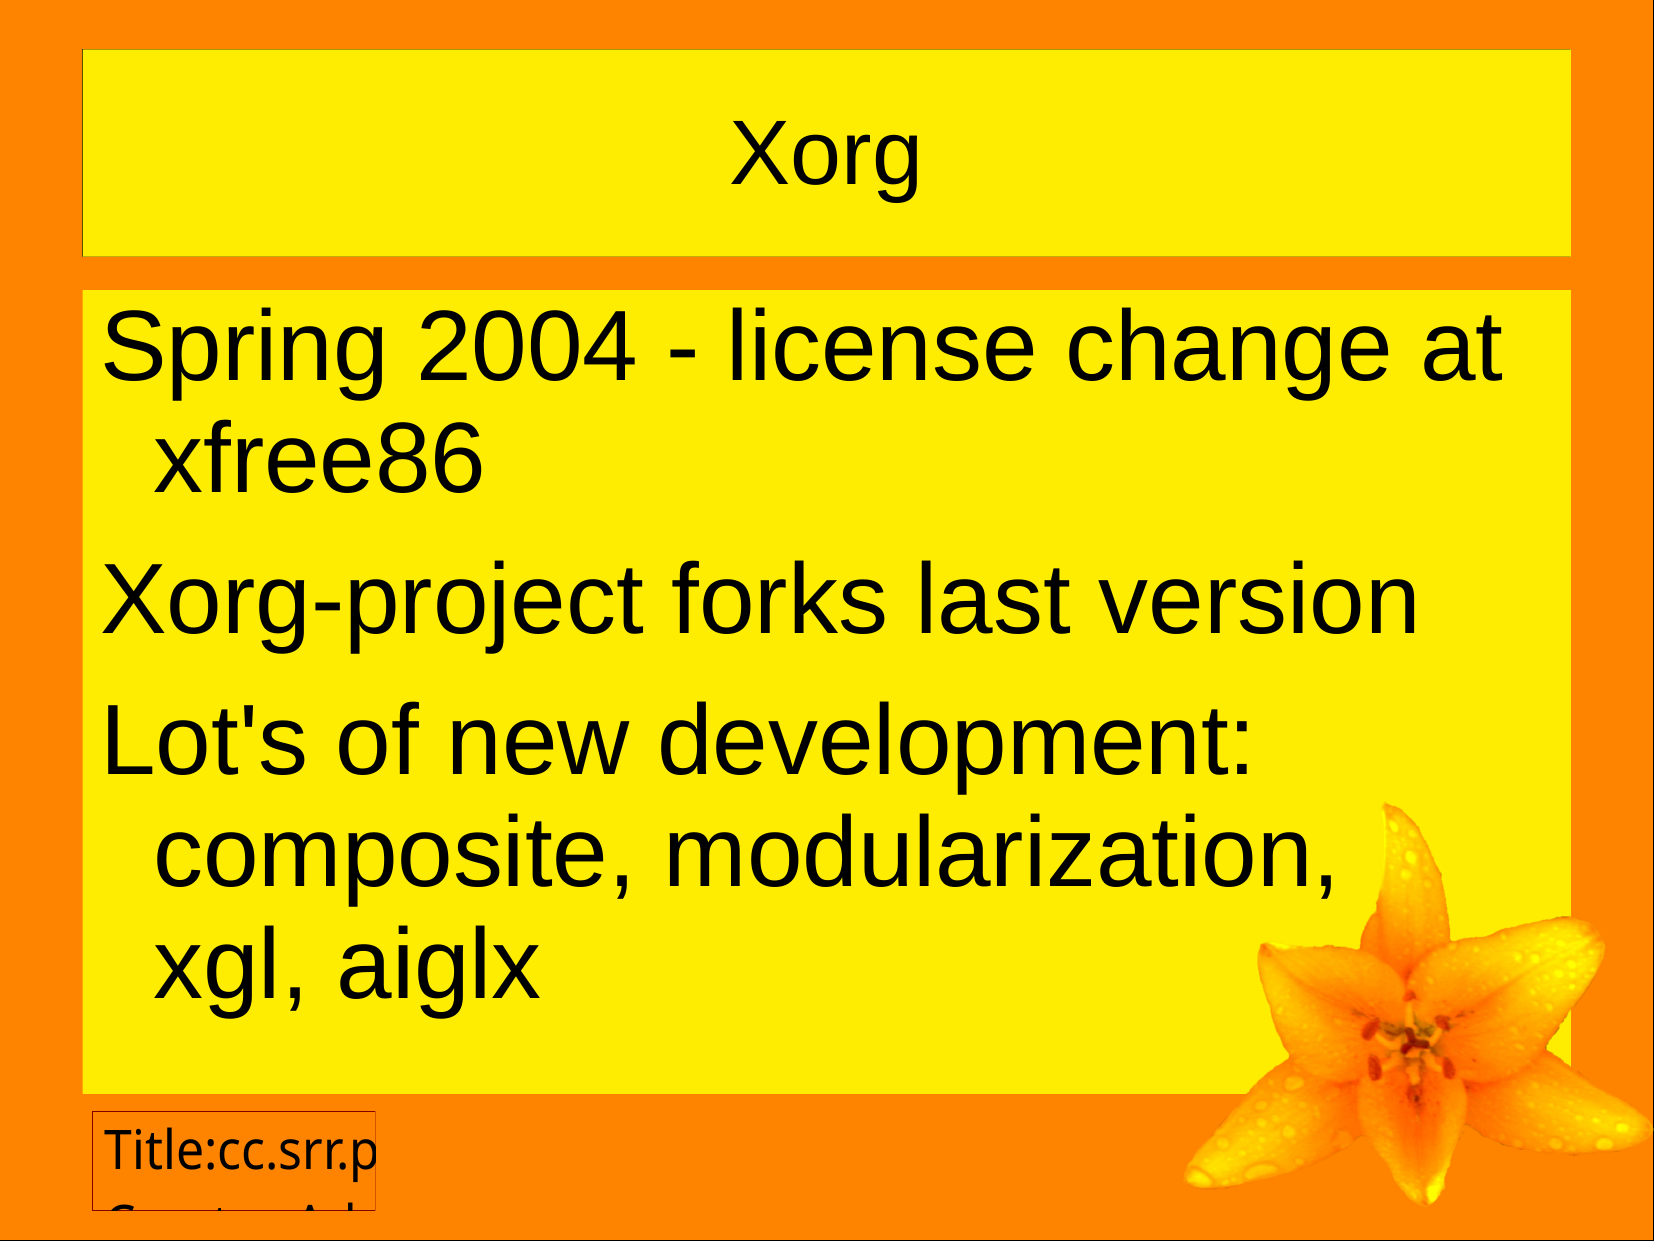

# Xorg
Spring 2004 - license change at xfree86
Xorg-project forks last version
Lot's of new development: composite, modularization,
xgl, aiglx